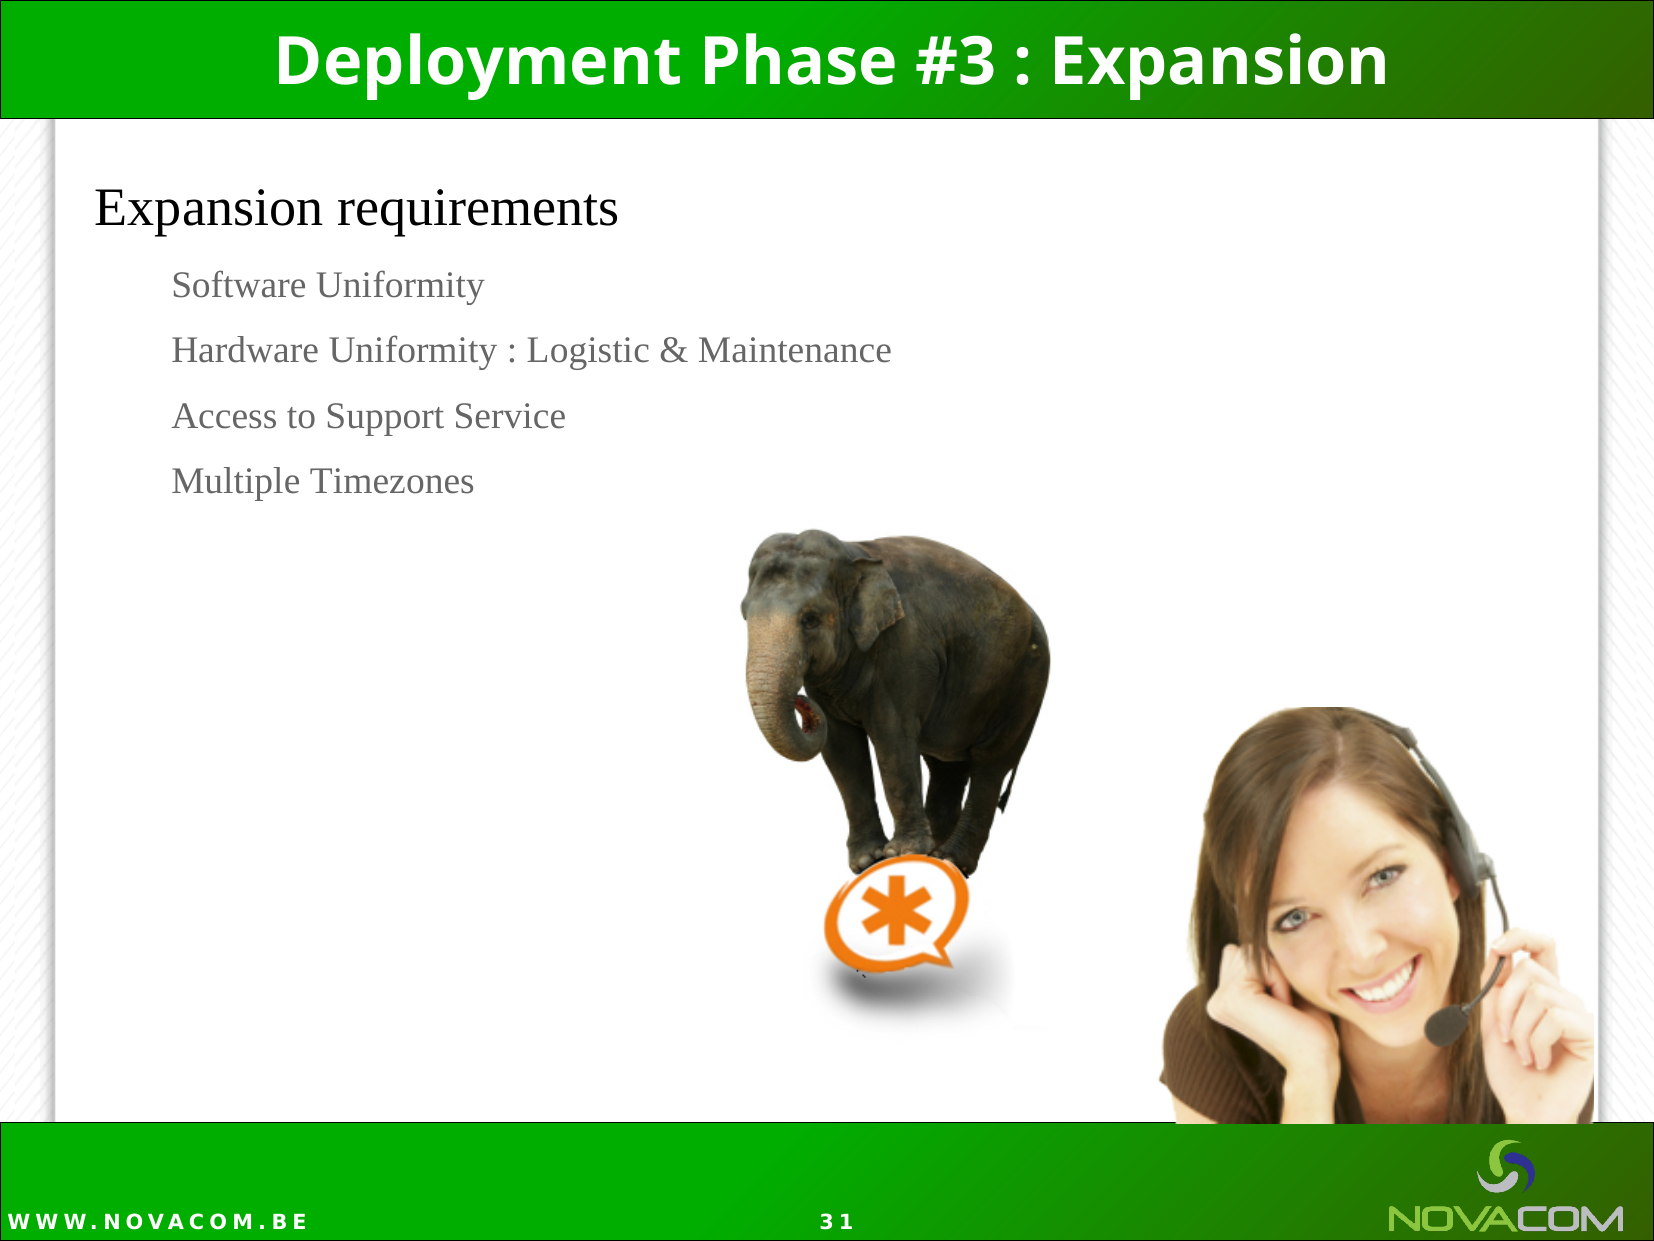

# Deployment Phase #3 : Expansion
Expansion requirements
Software Uniformity
Hardware Uniformity : Logistic & Maintenance
Access to Support Service
Multiple Timezones